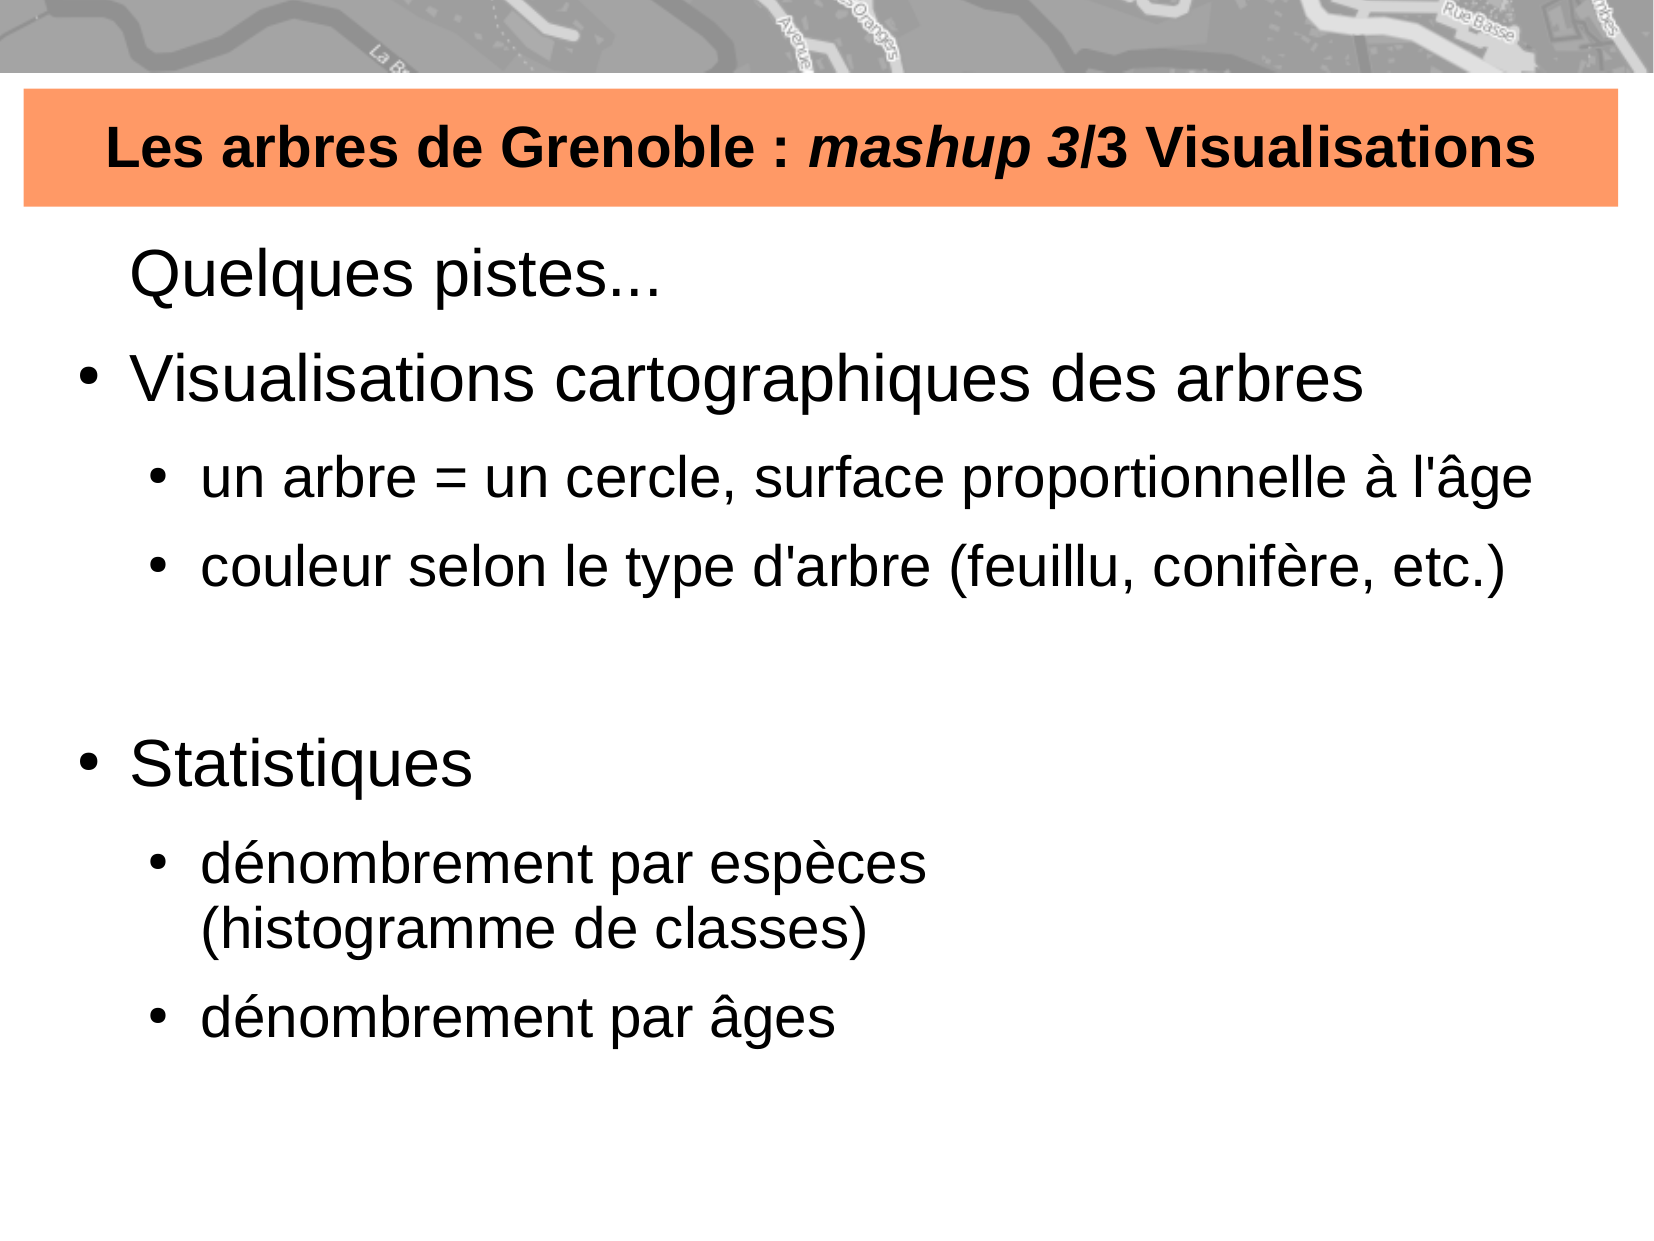

| | | | |
| --- | --- | --- | --- |
Les arbres de Grenoble : mashup 3/3 Visualisations
# Quelques pistes...
Visualisations cartographiques des arbres
un arbre = un cercle, surface proportionnelle à l'âge
couleur selon le type d'arbre (feuillu, conifère, etc.)
Statistiques
dénombrement par espèces
(histogramme de classes)
dénombrement par âges